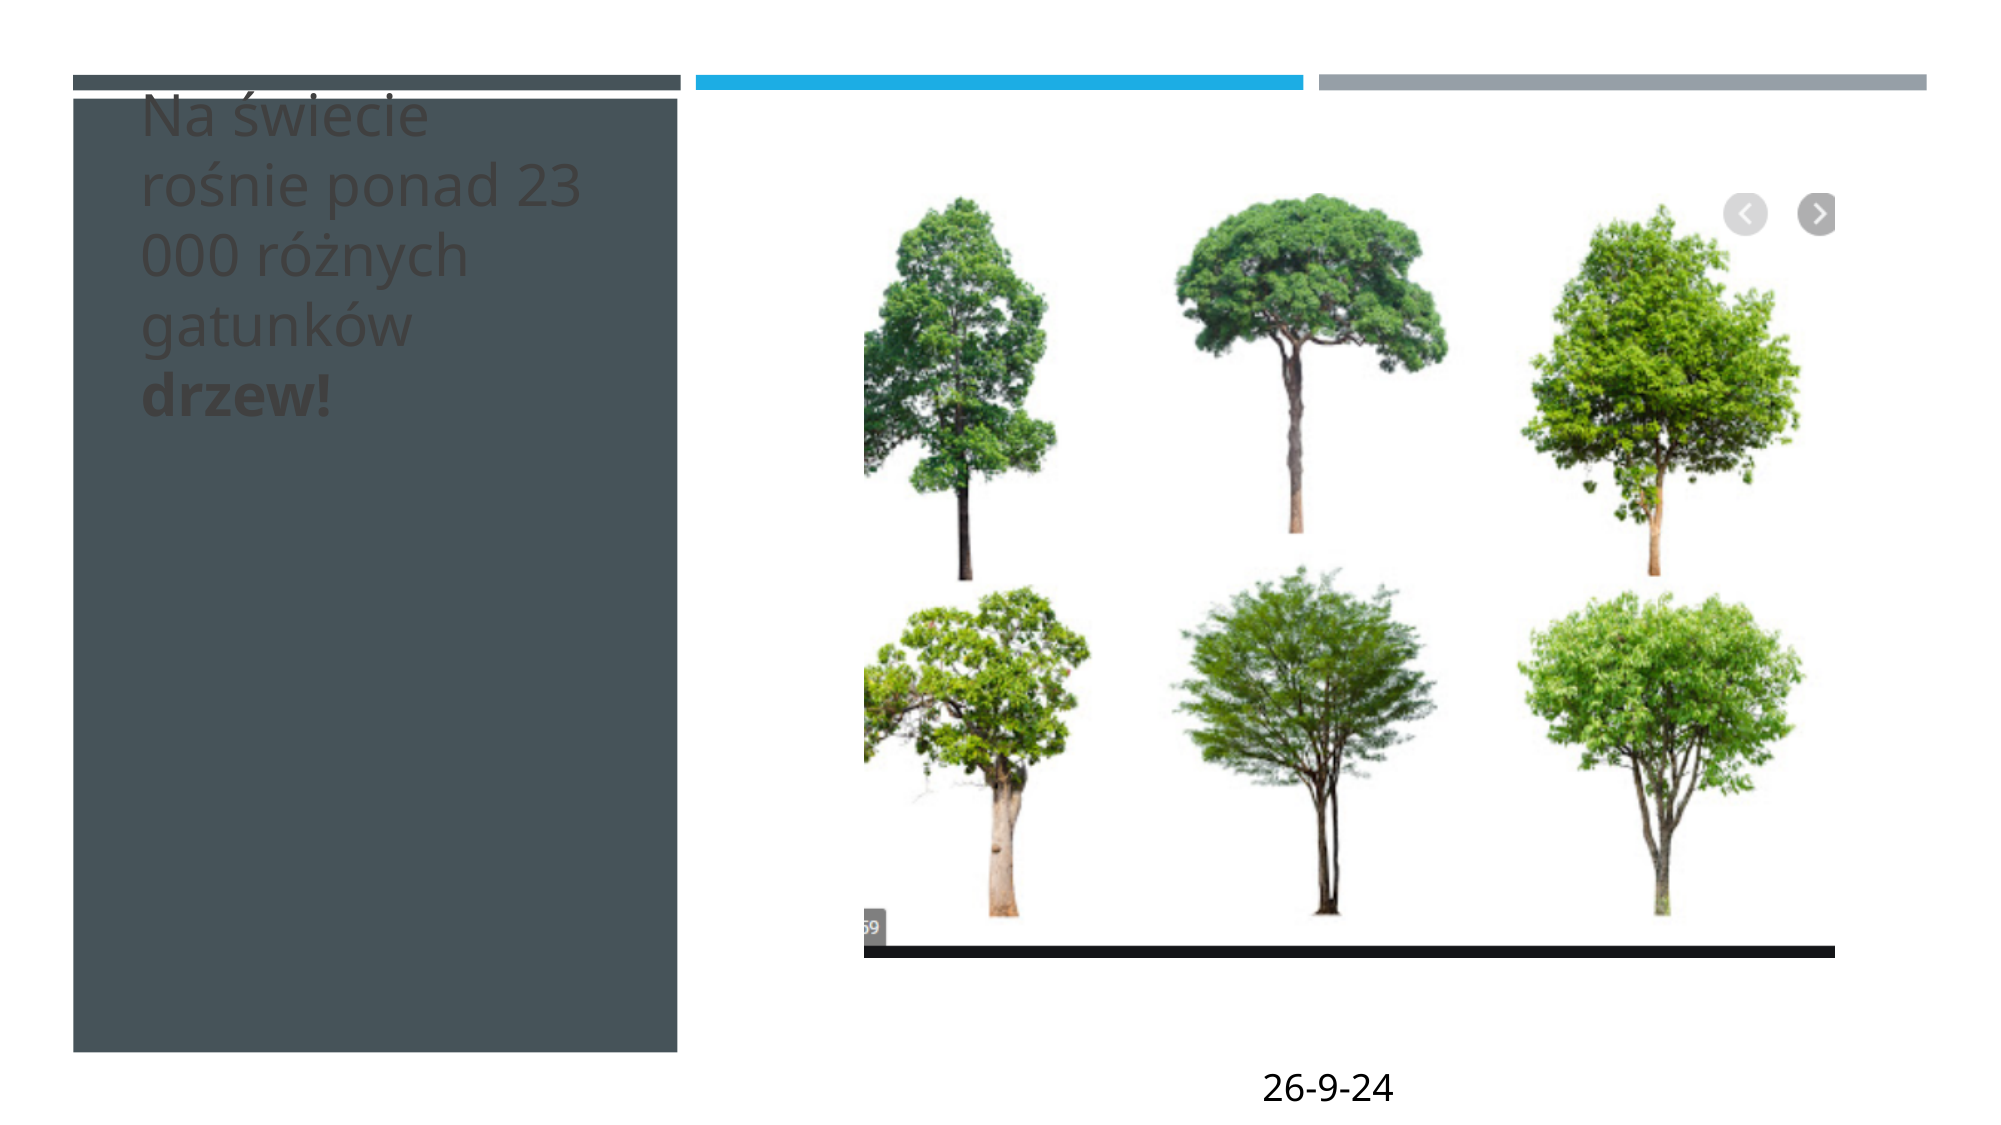

# Na świecie rośnie ponad 23 000 różnych gatunków drzew!
26-8-21